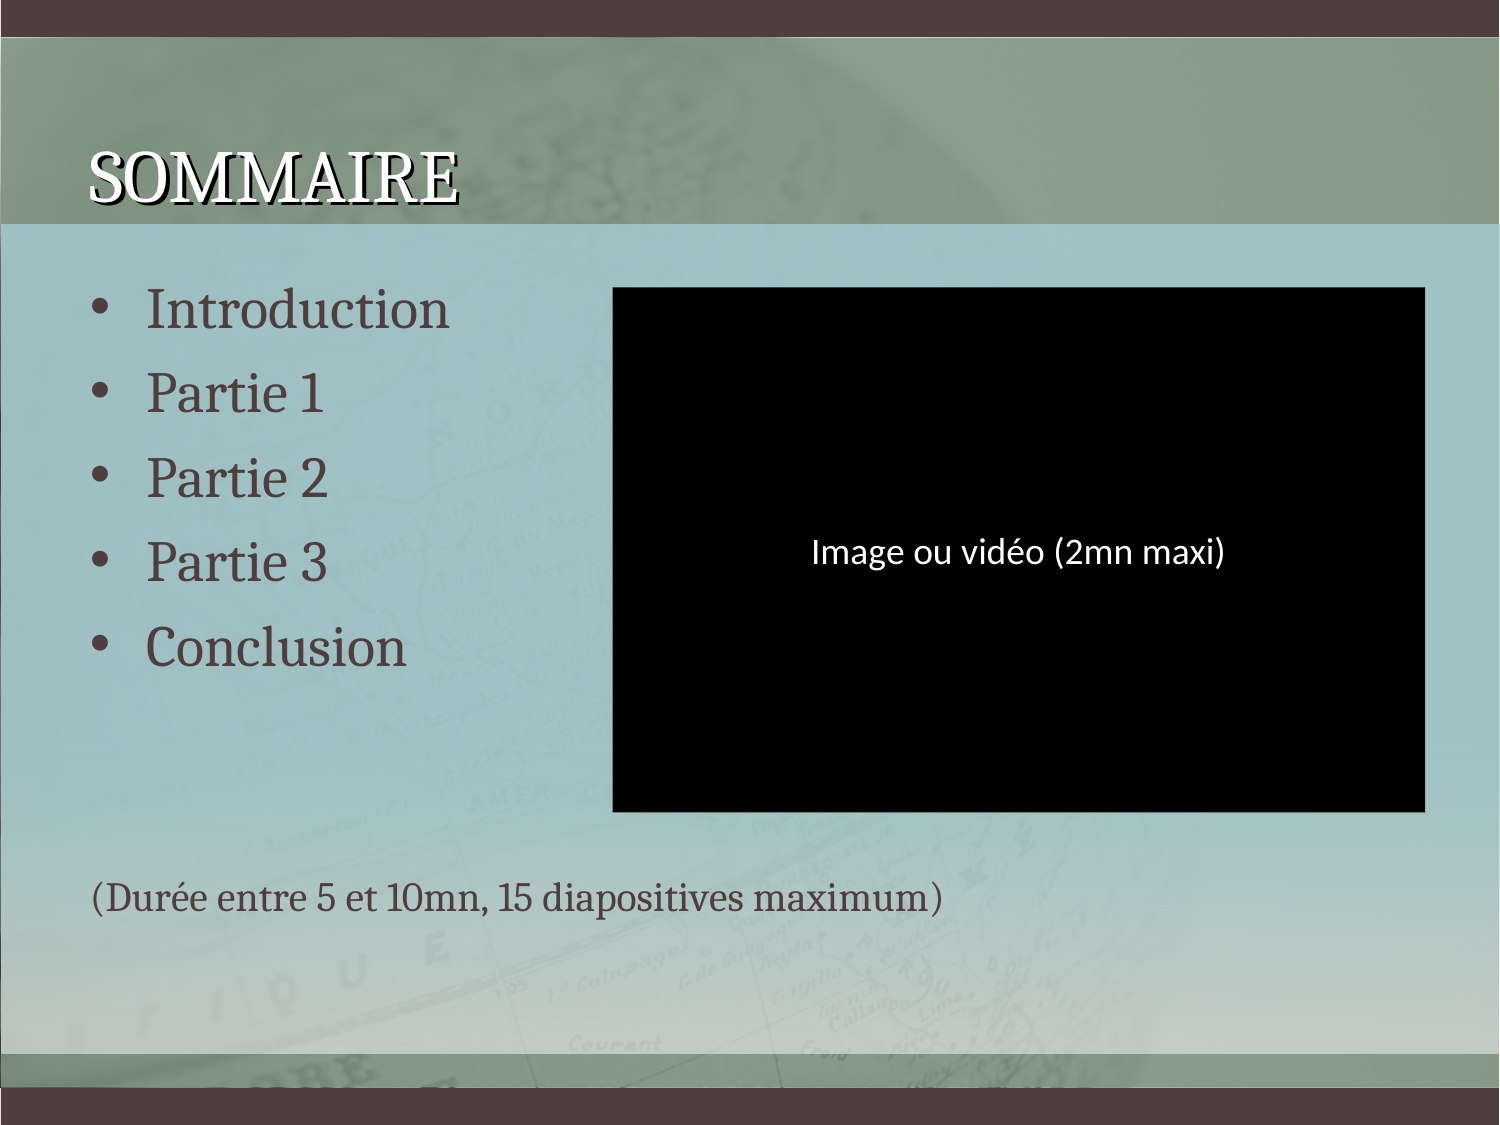

# SOMMAIRE
Introduction
Partie 1
Partie 2
Partie 3
Conclusion
(Durée entre 5 et 10mn, 15 diapositives maximum)
Image ou vidéo (2mn maxi)